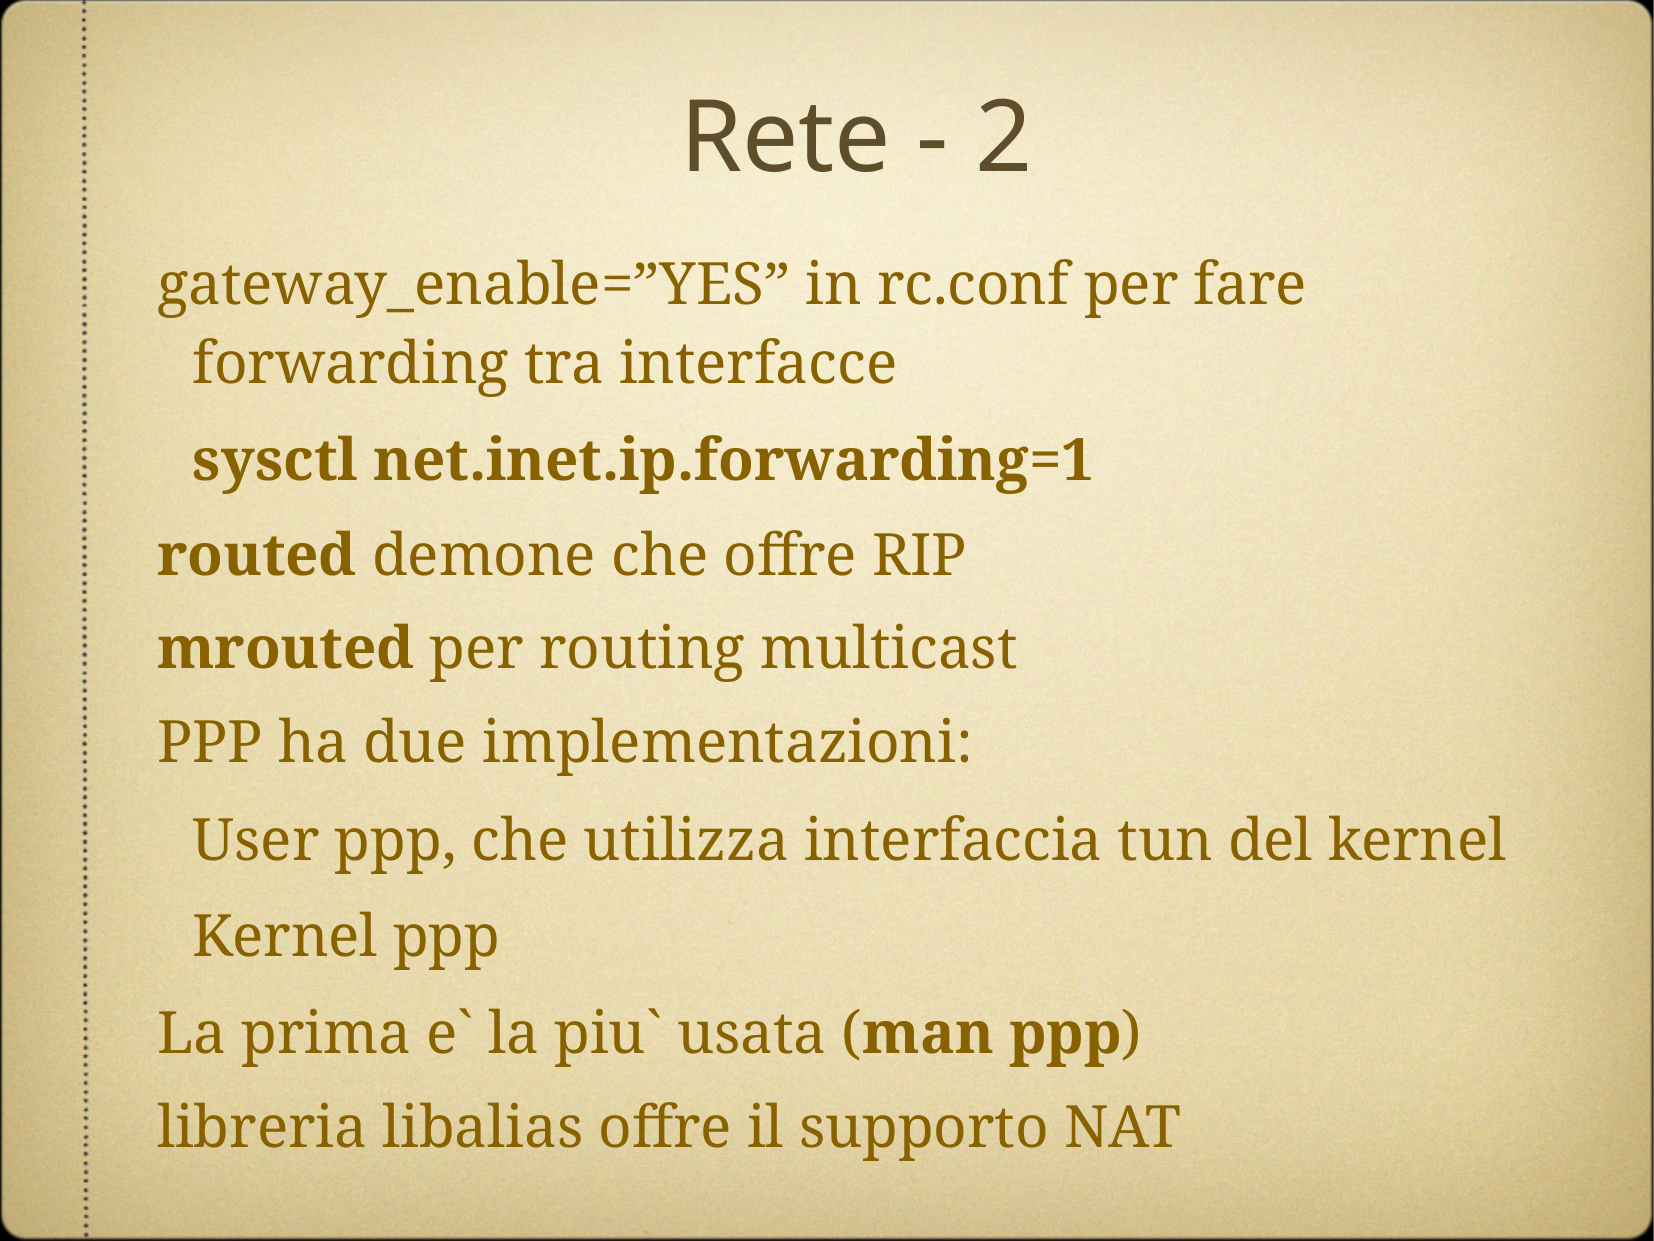

# Rete - 2
gateway_enable=”YES” in rc.conf per fare forwarding tra interfacce
sysctl net.inet.ip.forwarding=1
routed demone che offre RIP
mrouted per routing multicast
PPP ha due implementazioni:
User ppp, che utilizza interfaccia tun del kernel
Kernel ppp
La prima e` la piu` usata (man ppp)
libreria libalias offre il supporto NAT